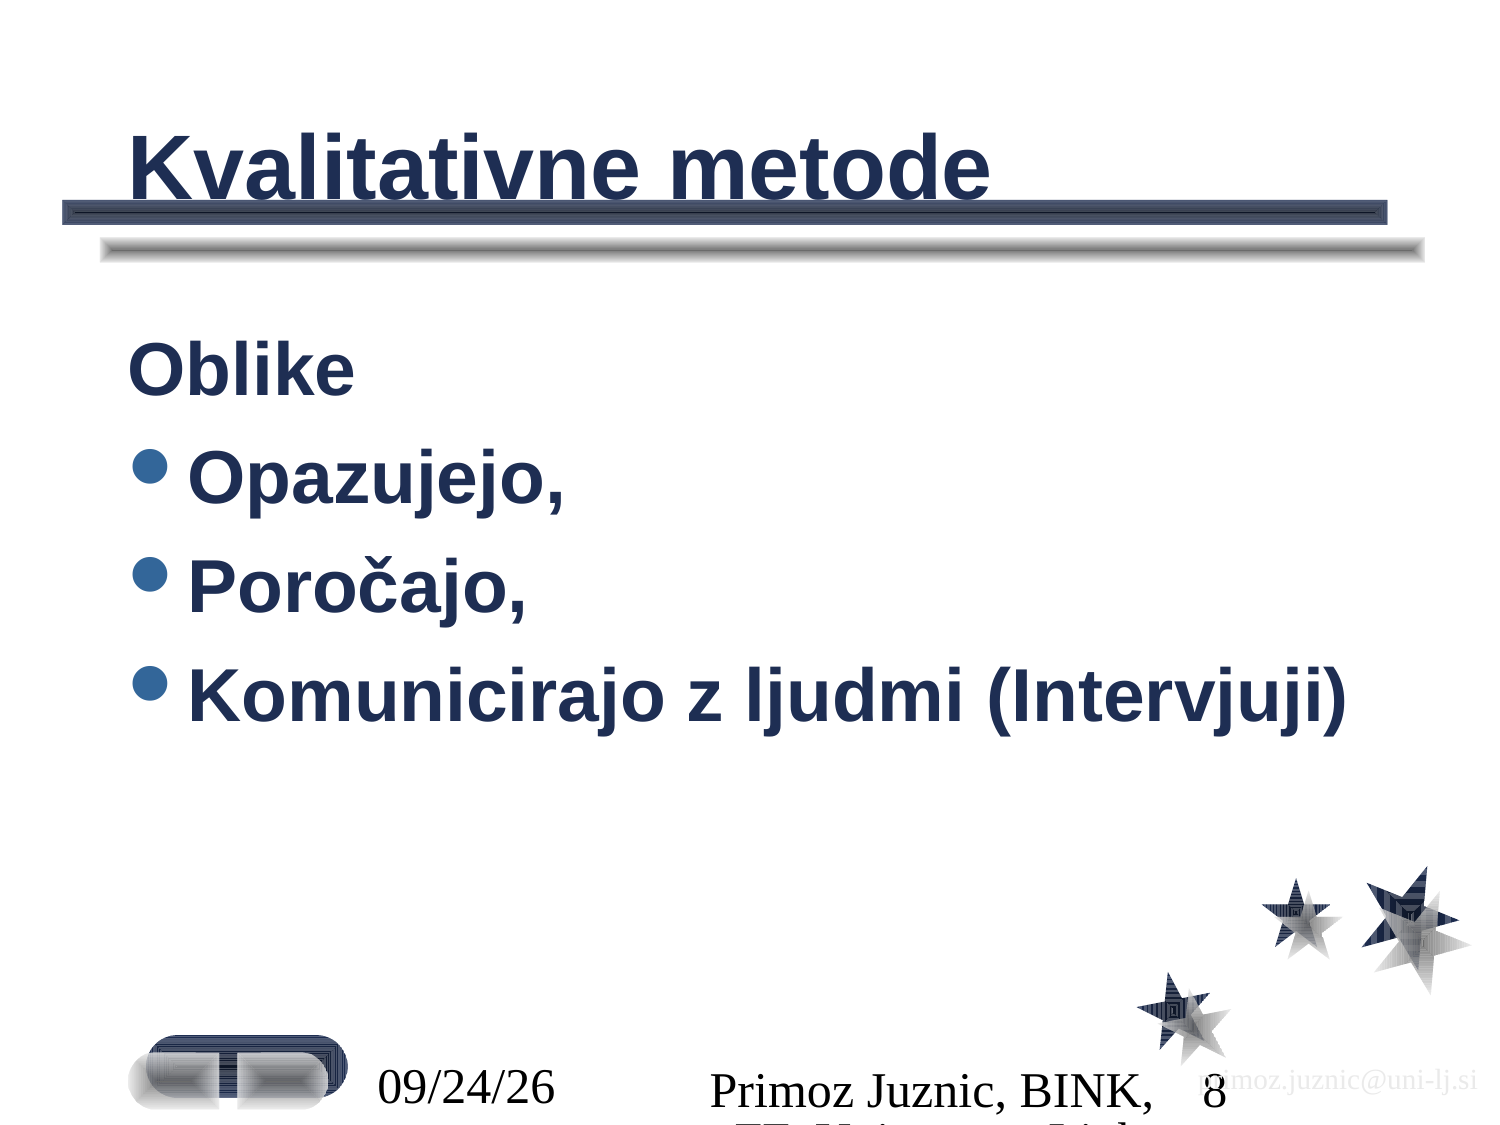

# Kvalitativne metode
Oblike
Opazujejo,
Poročajo,
Komunicirajo z ljudmi (Intervjuji)
Primoz Juznic, BINK, FF, Univerza v Ljubljani
8